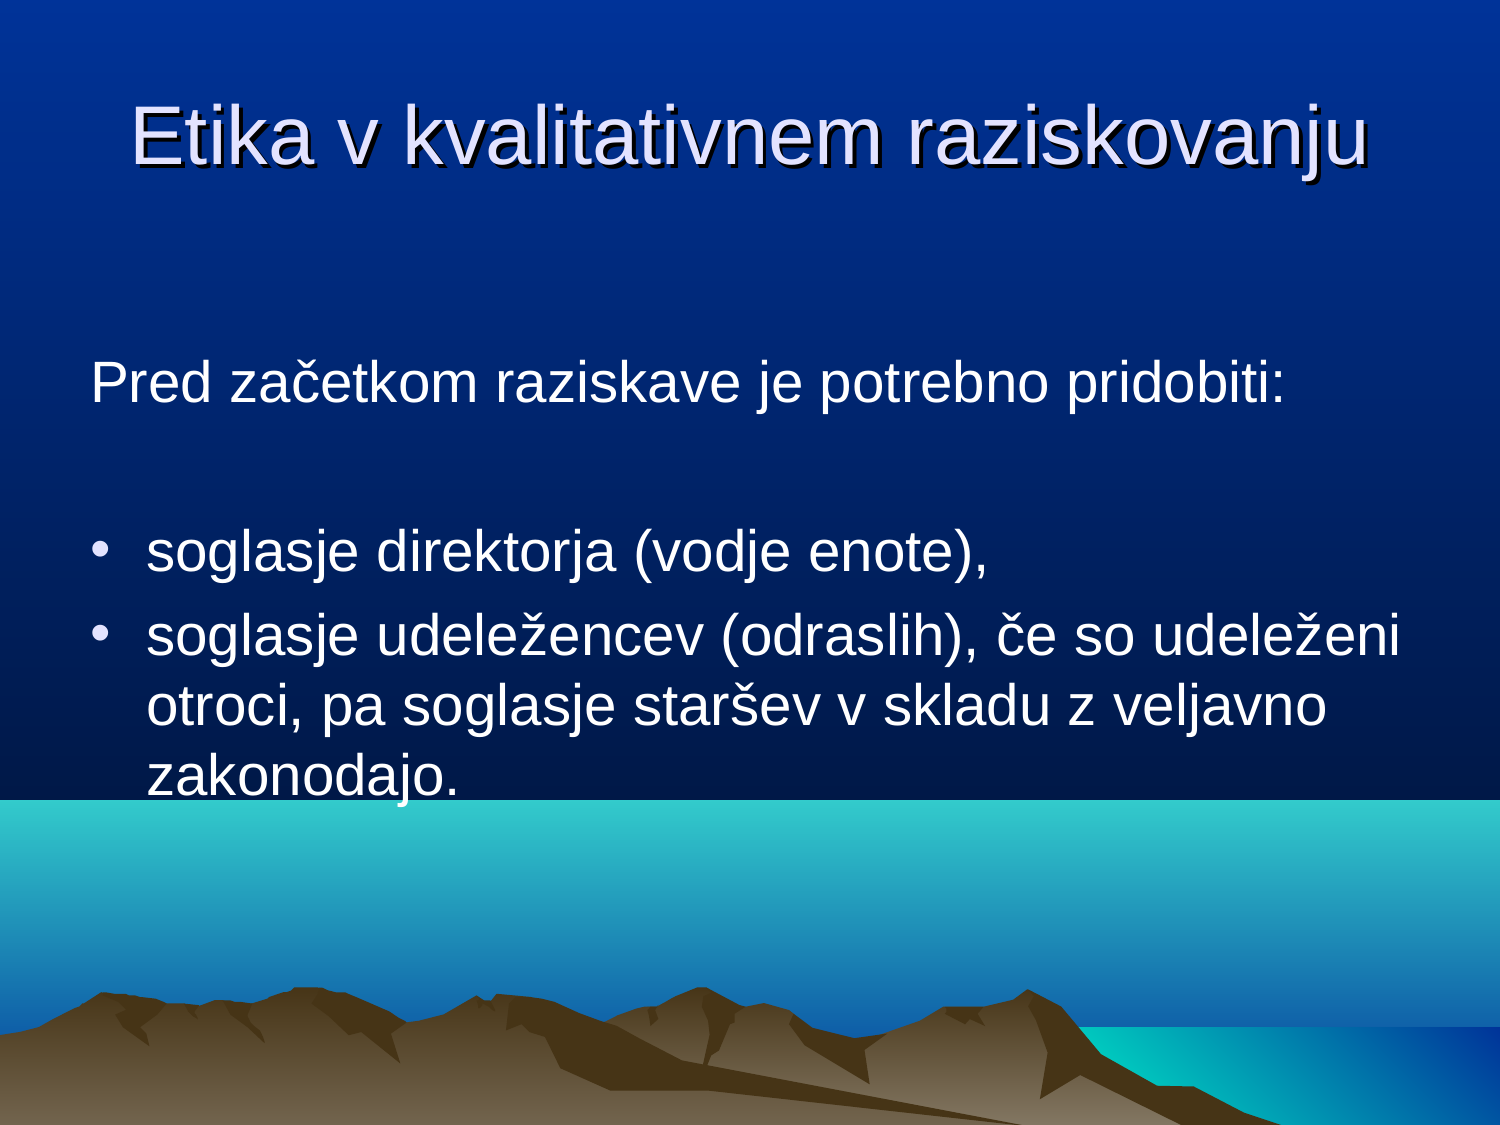

# Etika v kvalitativnem raziskovanju
Pred začetkom raziskave je potrebno pridobiti:
soglasje direktorja (vodje enote),
soglasje udeležencev (odraslih), če so udeleženi otroci, pa soglasje staršev v skladu z veljavno zakonodajo.